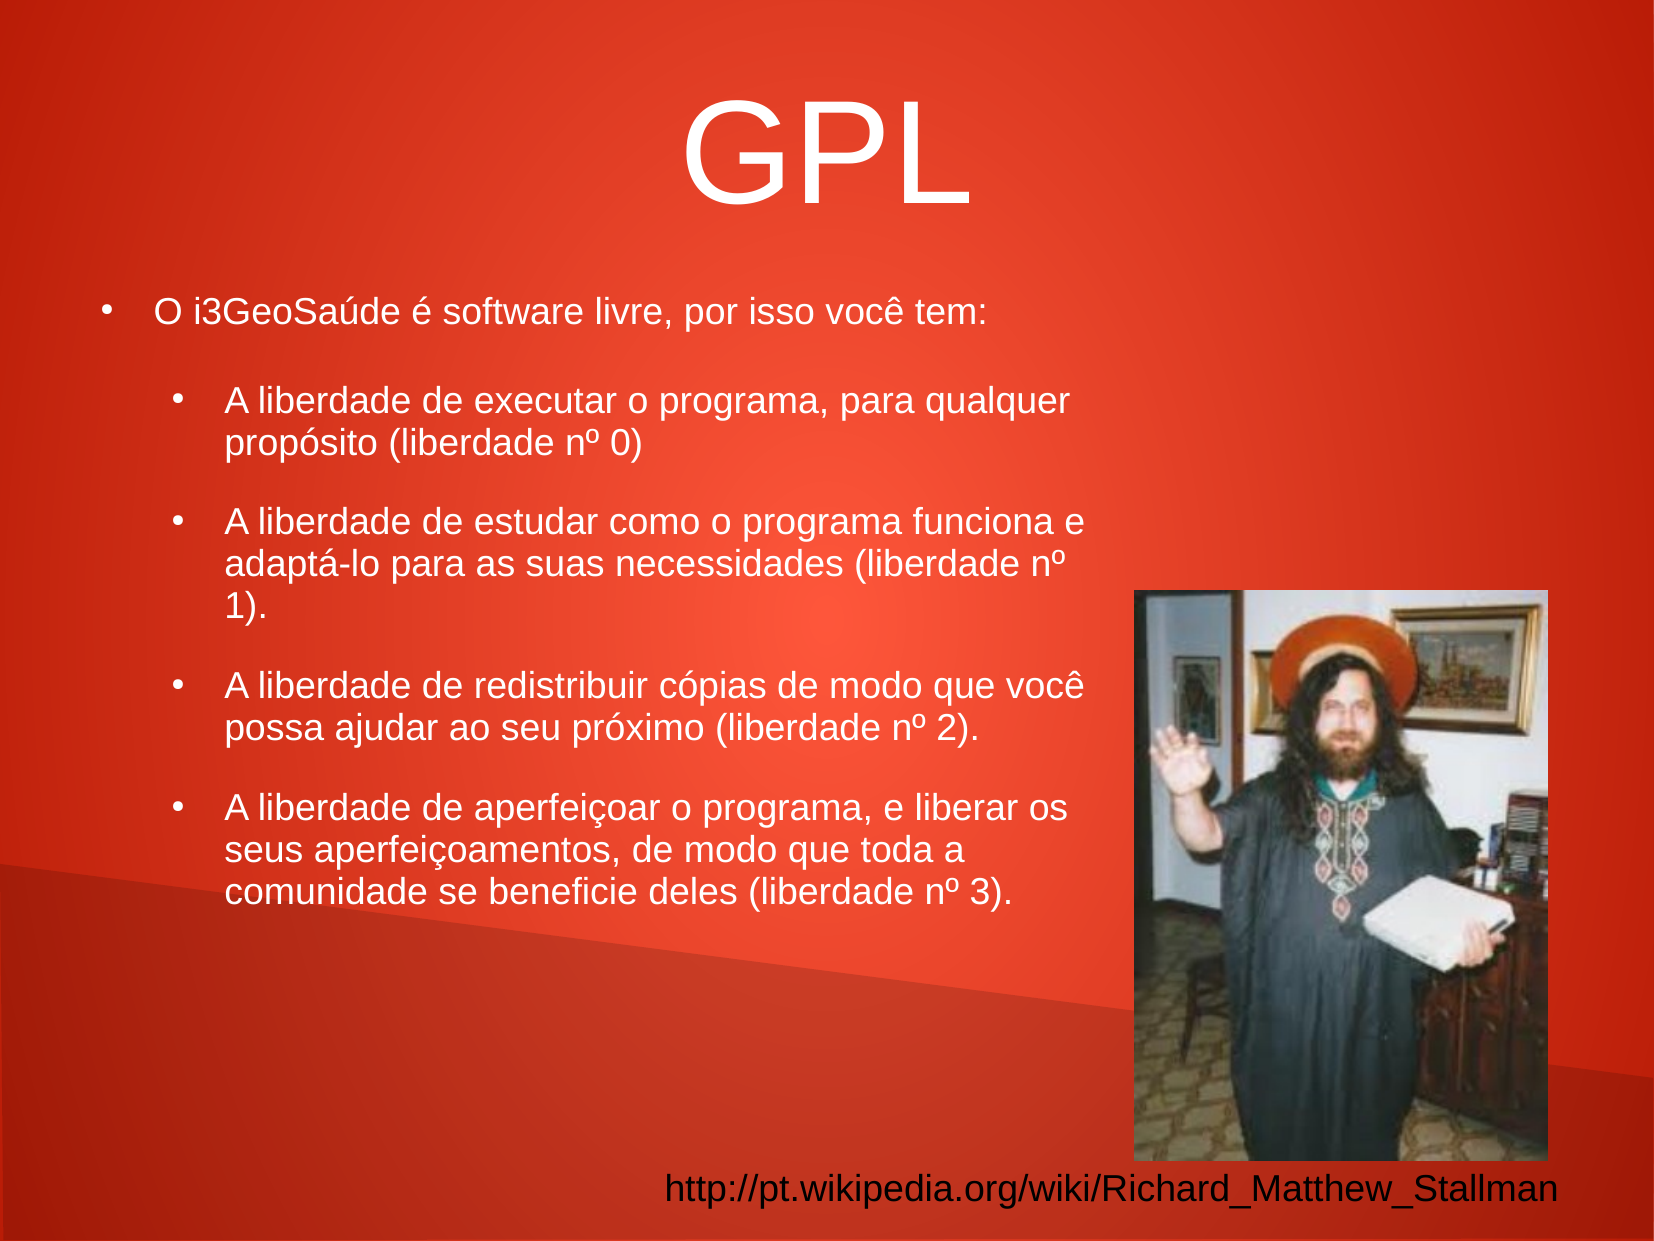

# GPL
O i3GeoSaúde é software livre, por isso você tem:
A liberdade de executar o programa, para qualquer propósito (liberdade nº 0)
A liberdade de estudar como o programa funciona e adaptá-lo para as suas necessidades (liberdade nº 1).
A liberdade de redistribuir cópias de modo que você possa ajudar ao seu próximo (liberdade nº 2).
A liberdade de aperfeiçoar o programa, e liberar os seus aperfeiçoamentos, de modo que toda a comunidade se beneficie deles (liberdade nº 3).
http://pt.wikipedia.org/wiki/Richard_Matthew_Stallman